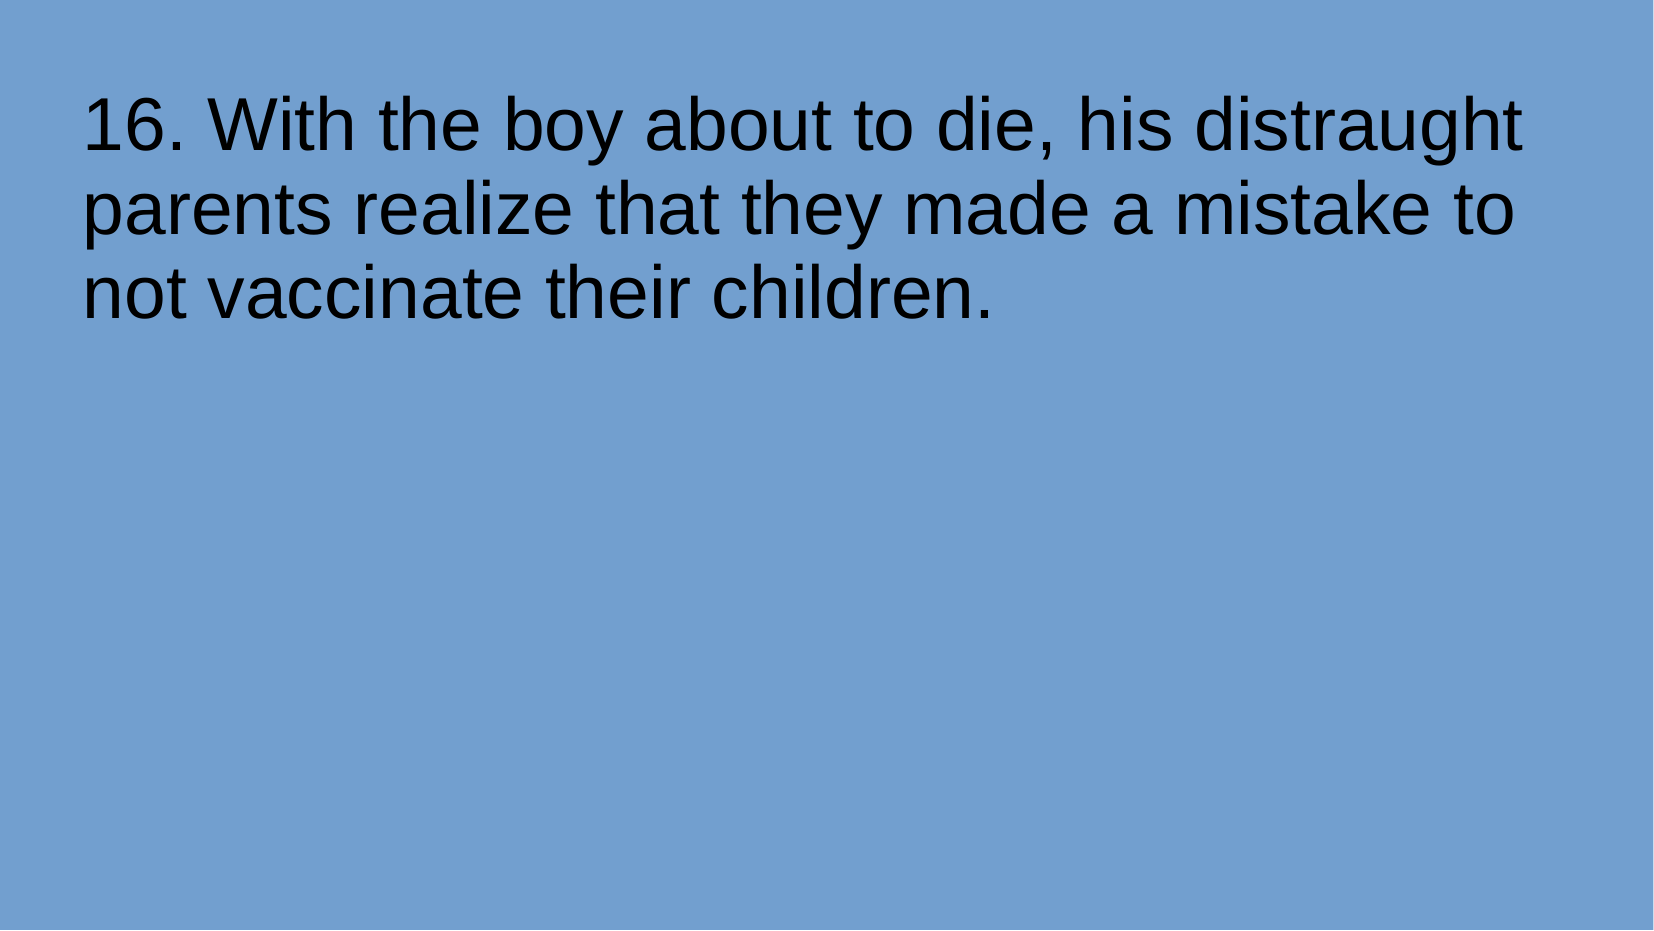

# 16. With the boy about to die, his distraught parents realize that they made a mistake to not vaccinate their children.